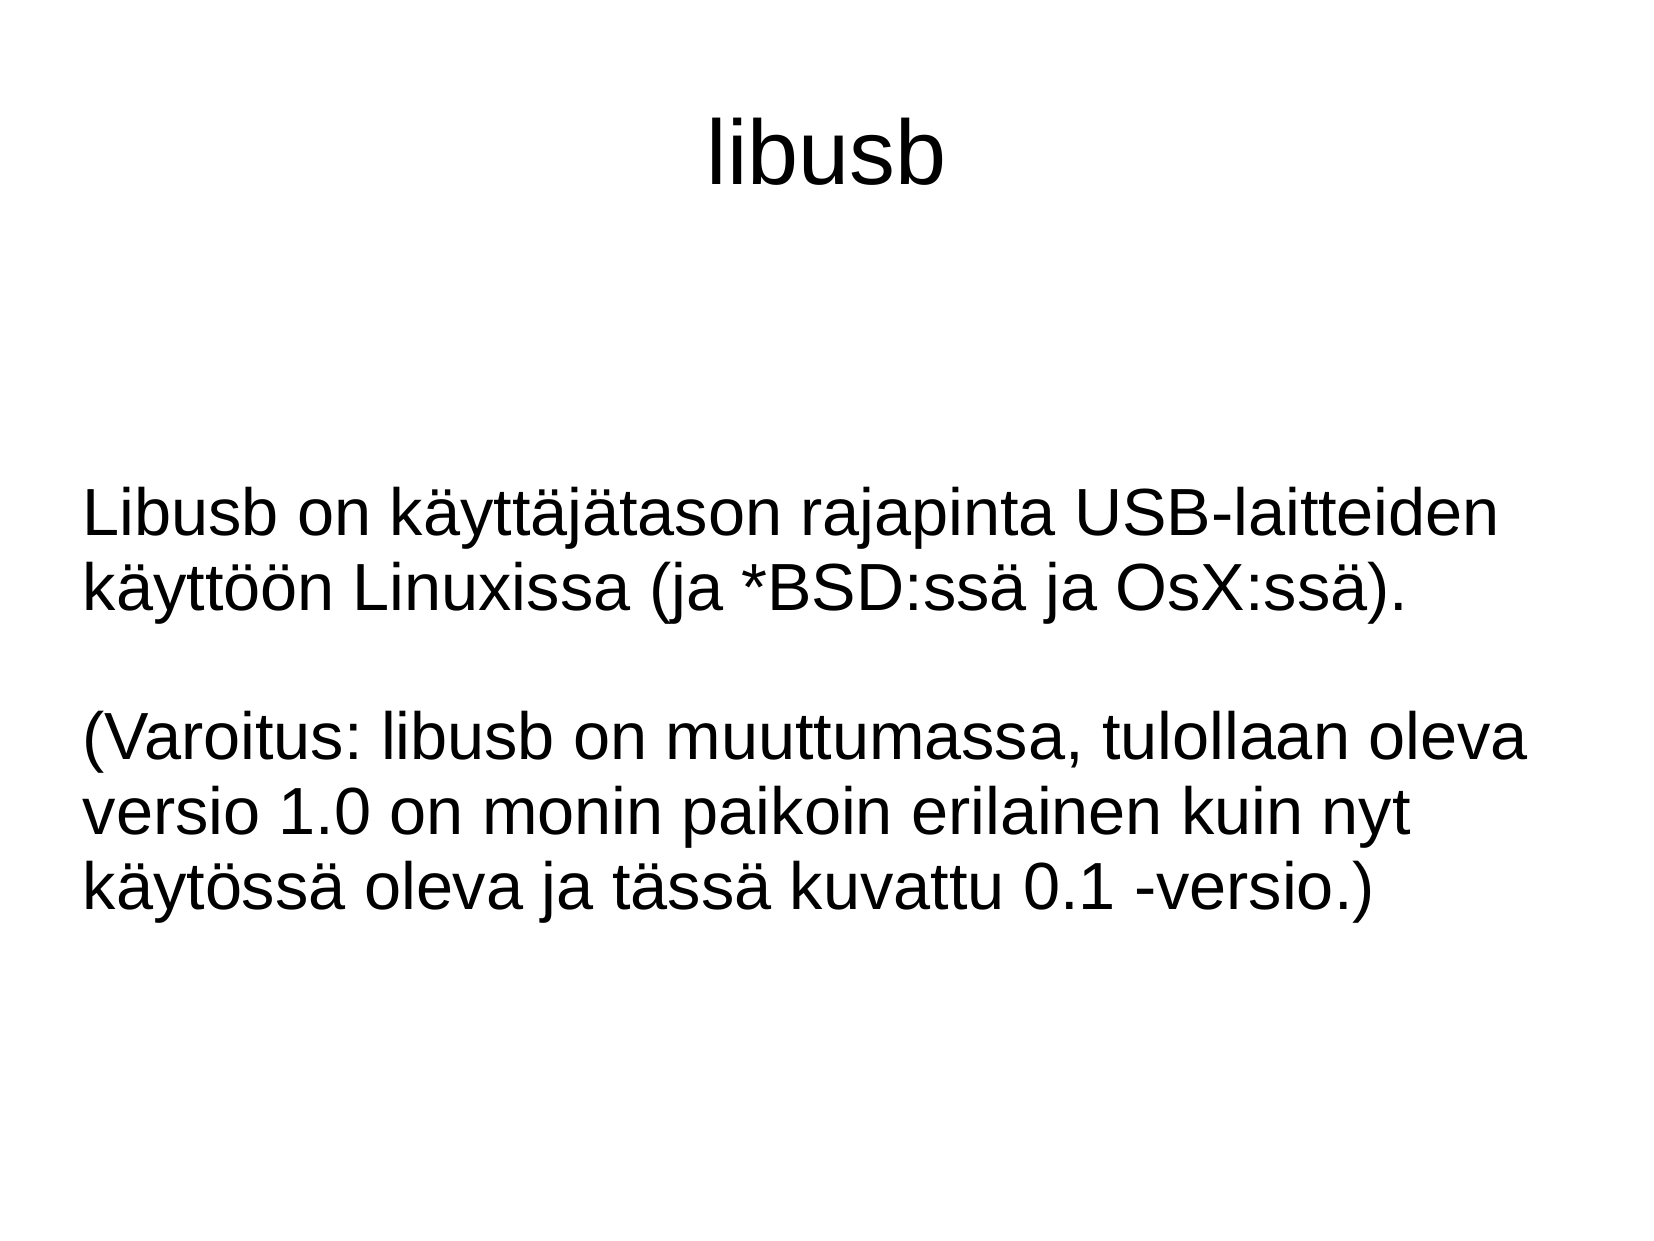

# libusb
Libusb on käyttäjätason rajapinta USB-laitteiden käyttöön Linuxissa (ja *BSD:ssä ja OsX:ssä).
(Varoitus: libusb on muuttumassa, tulollaan oleva versio 1.0 on monin paikoin erilainen kuin nyt käytössä oleva ja tässä kuvattu 0.1 -versio.)